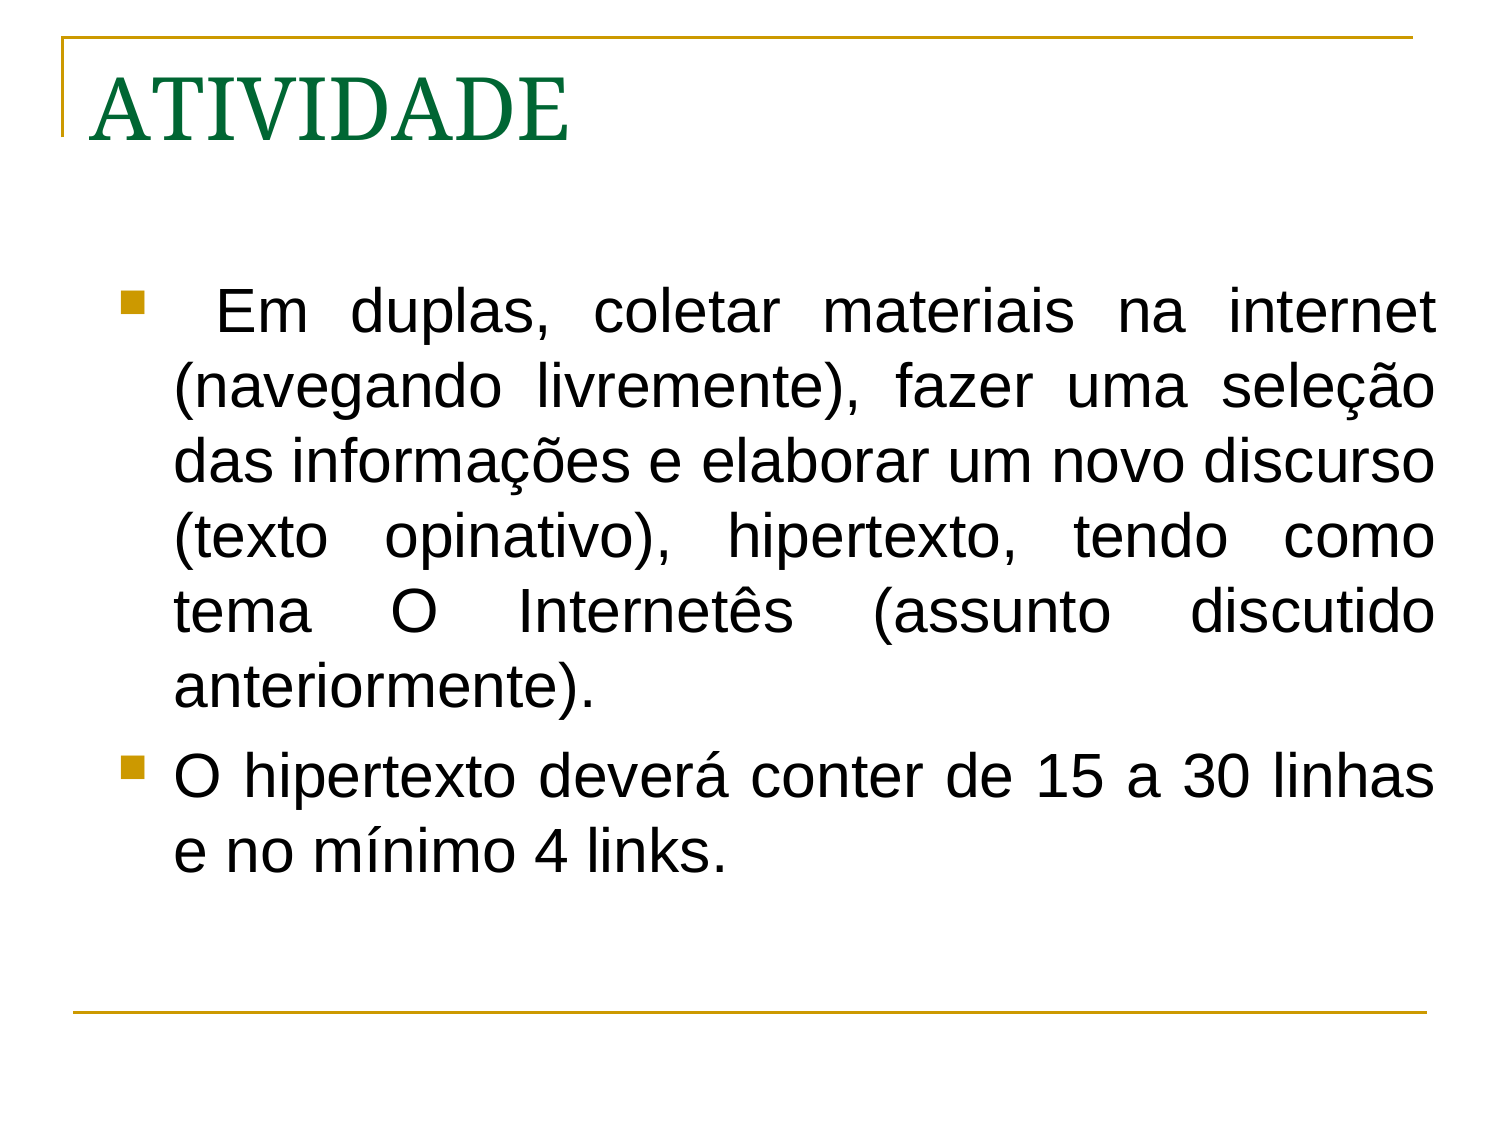

# ATIVIDADE
 Em duplas, coletar materiais na internet (navegando livremente), fazer uma seleção das informações e elaborar um novo discurso (texto opinativo), hipertexto, tendo como tema O Internetês (assunto discutido anteriormente).
O hipertexto deverá conter de 15 a 30 linhas e no mínimo 4 links.